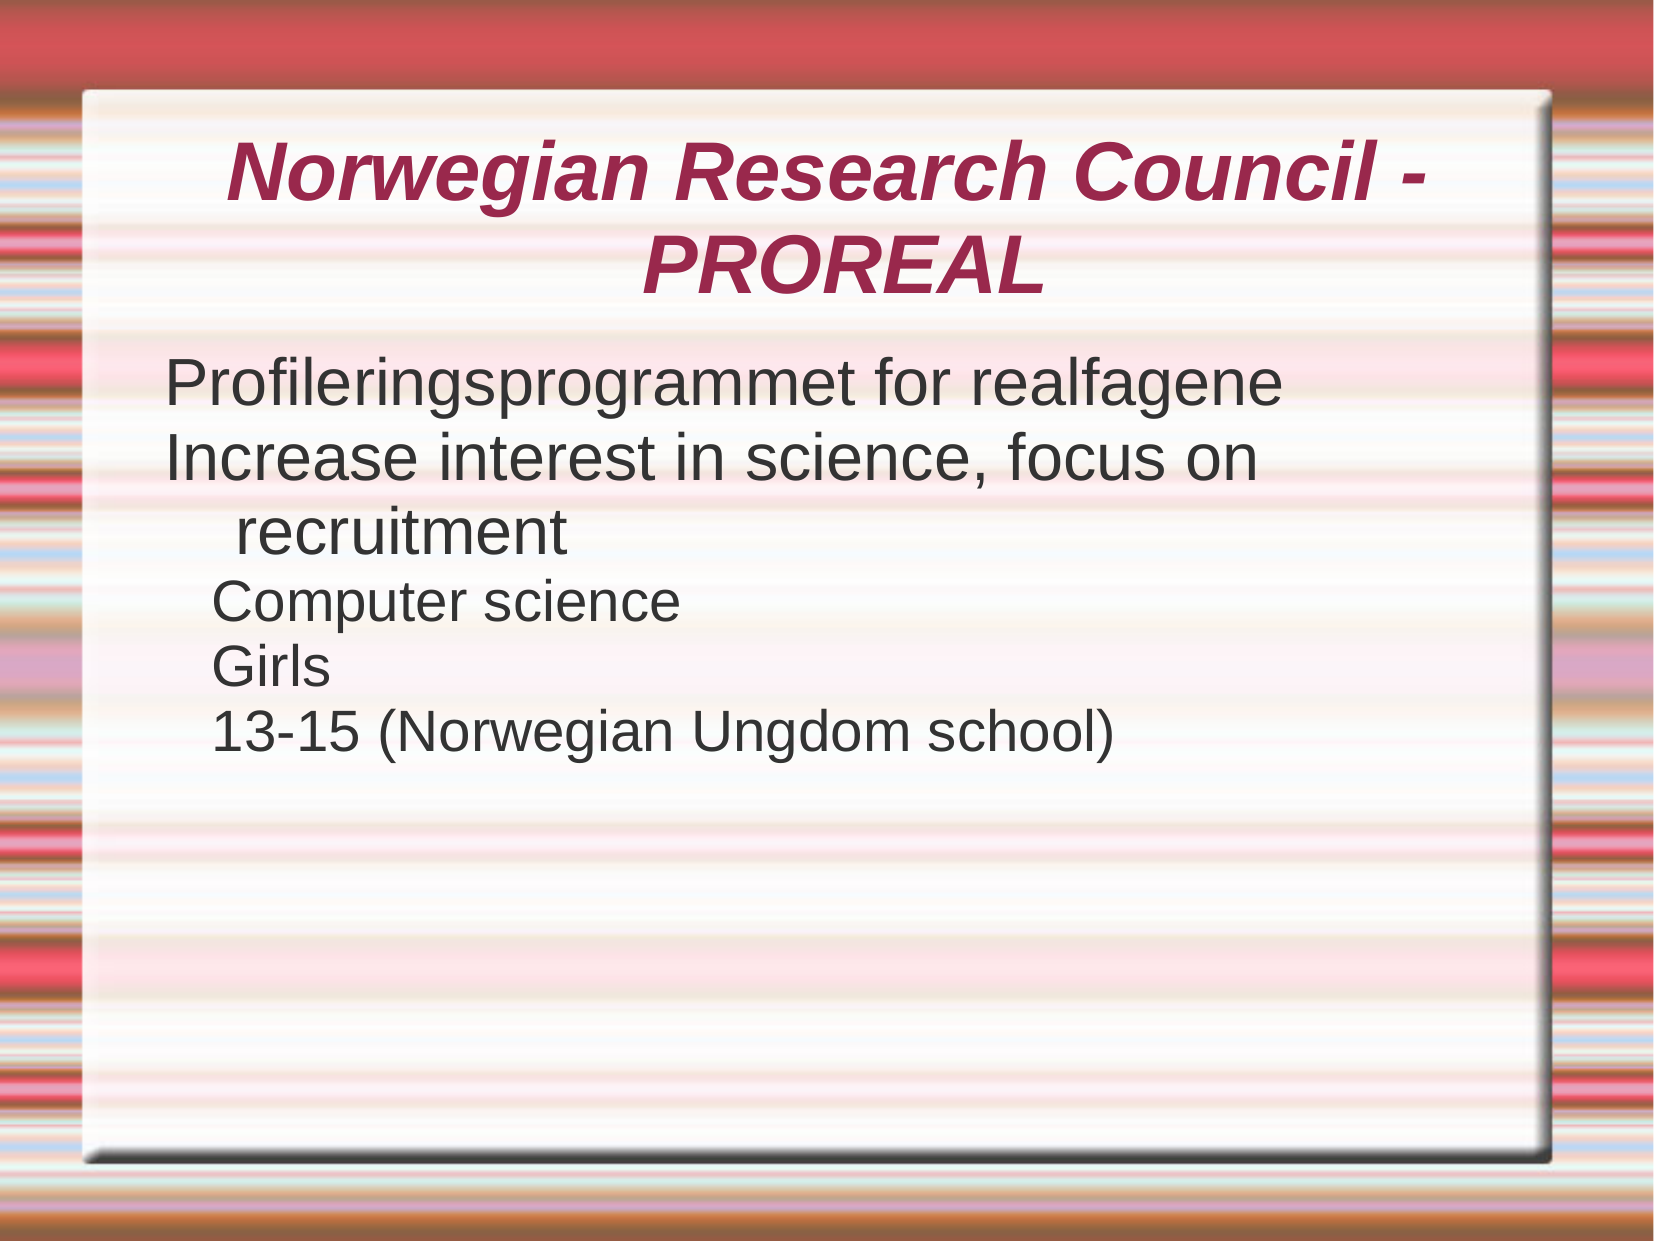

# Norwegian Research Council - PROREAL
Profileringsprogrammet for realfagene
Increase interest in science, focus on recruitment
Computer science
Girls
13-15 (Norwegian Ungdom school)